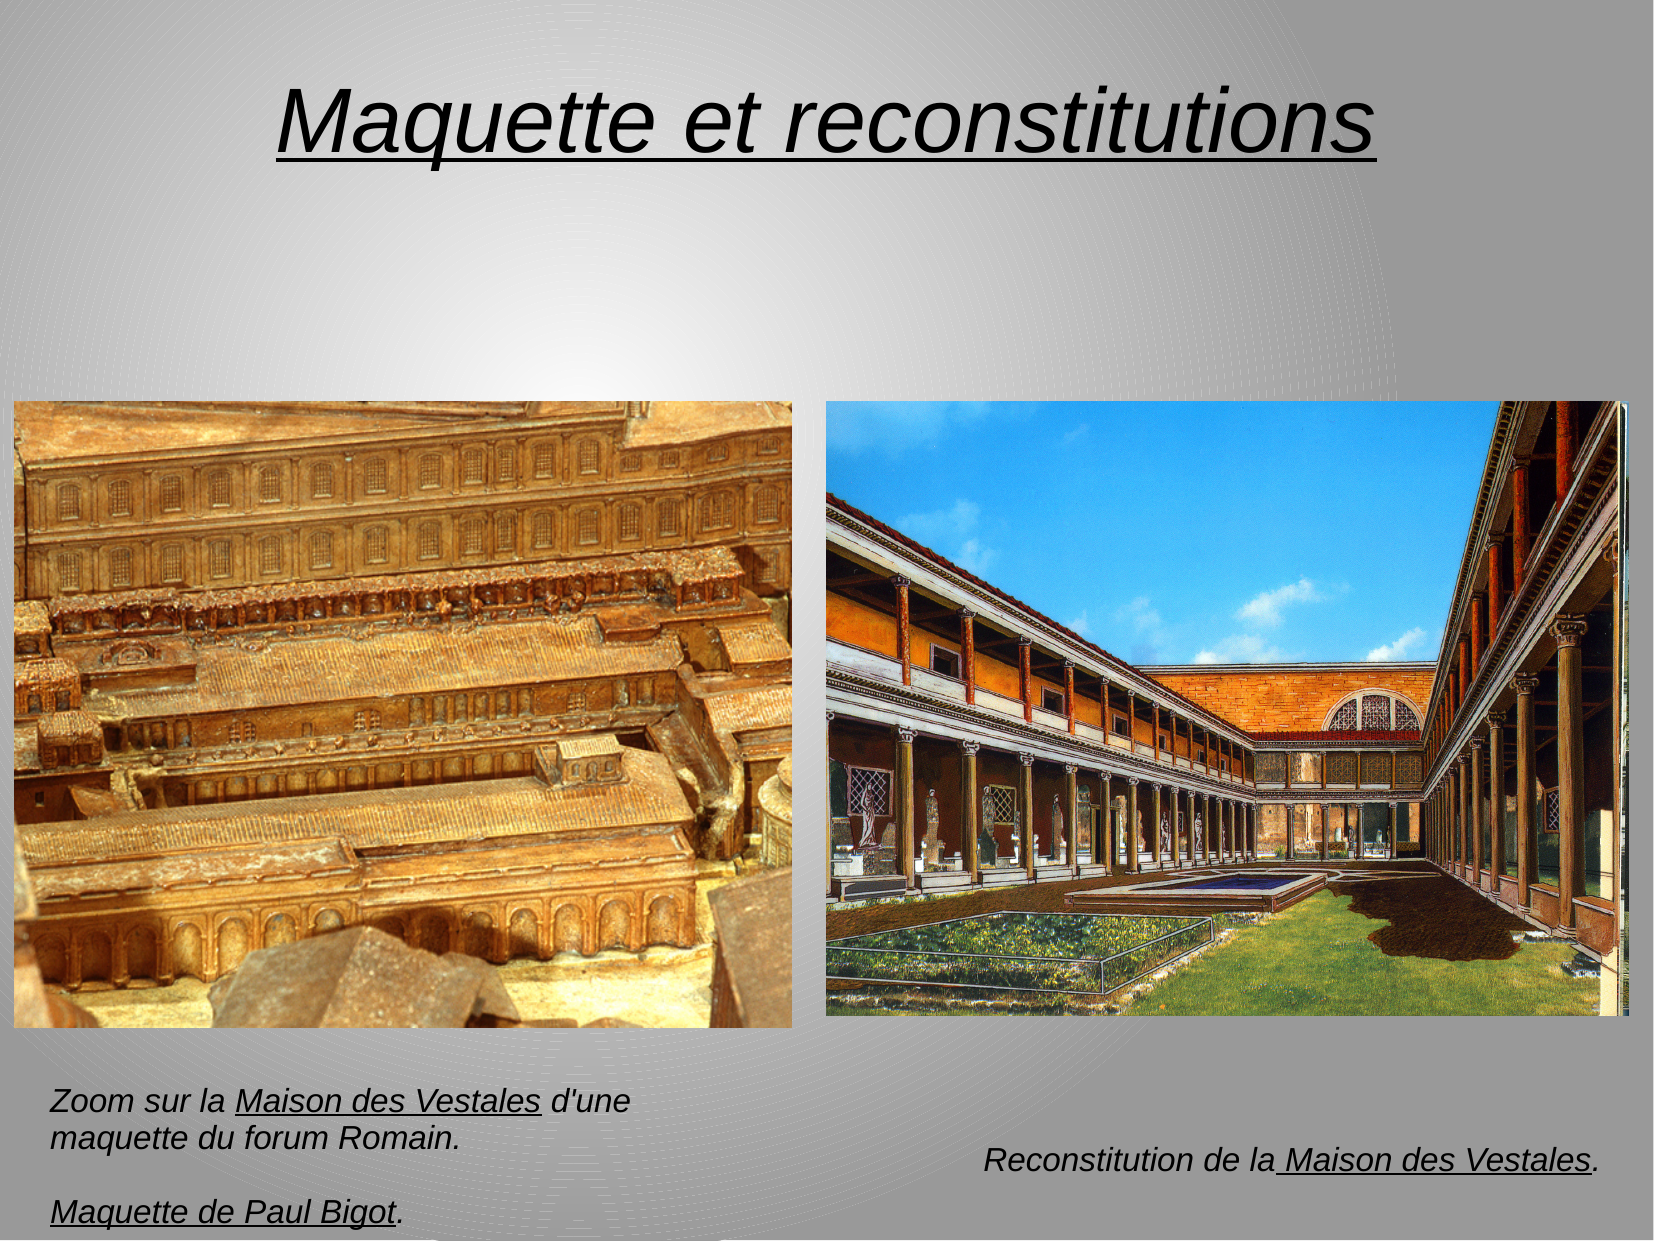

# Maquette et reconstitutions
Zoom sur la Maison des Vestales d'une maquette du forum Romain.
Maquette de Paul Bigot.
Reconstitution de la Maison des Vestales.